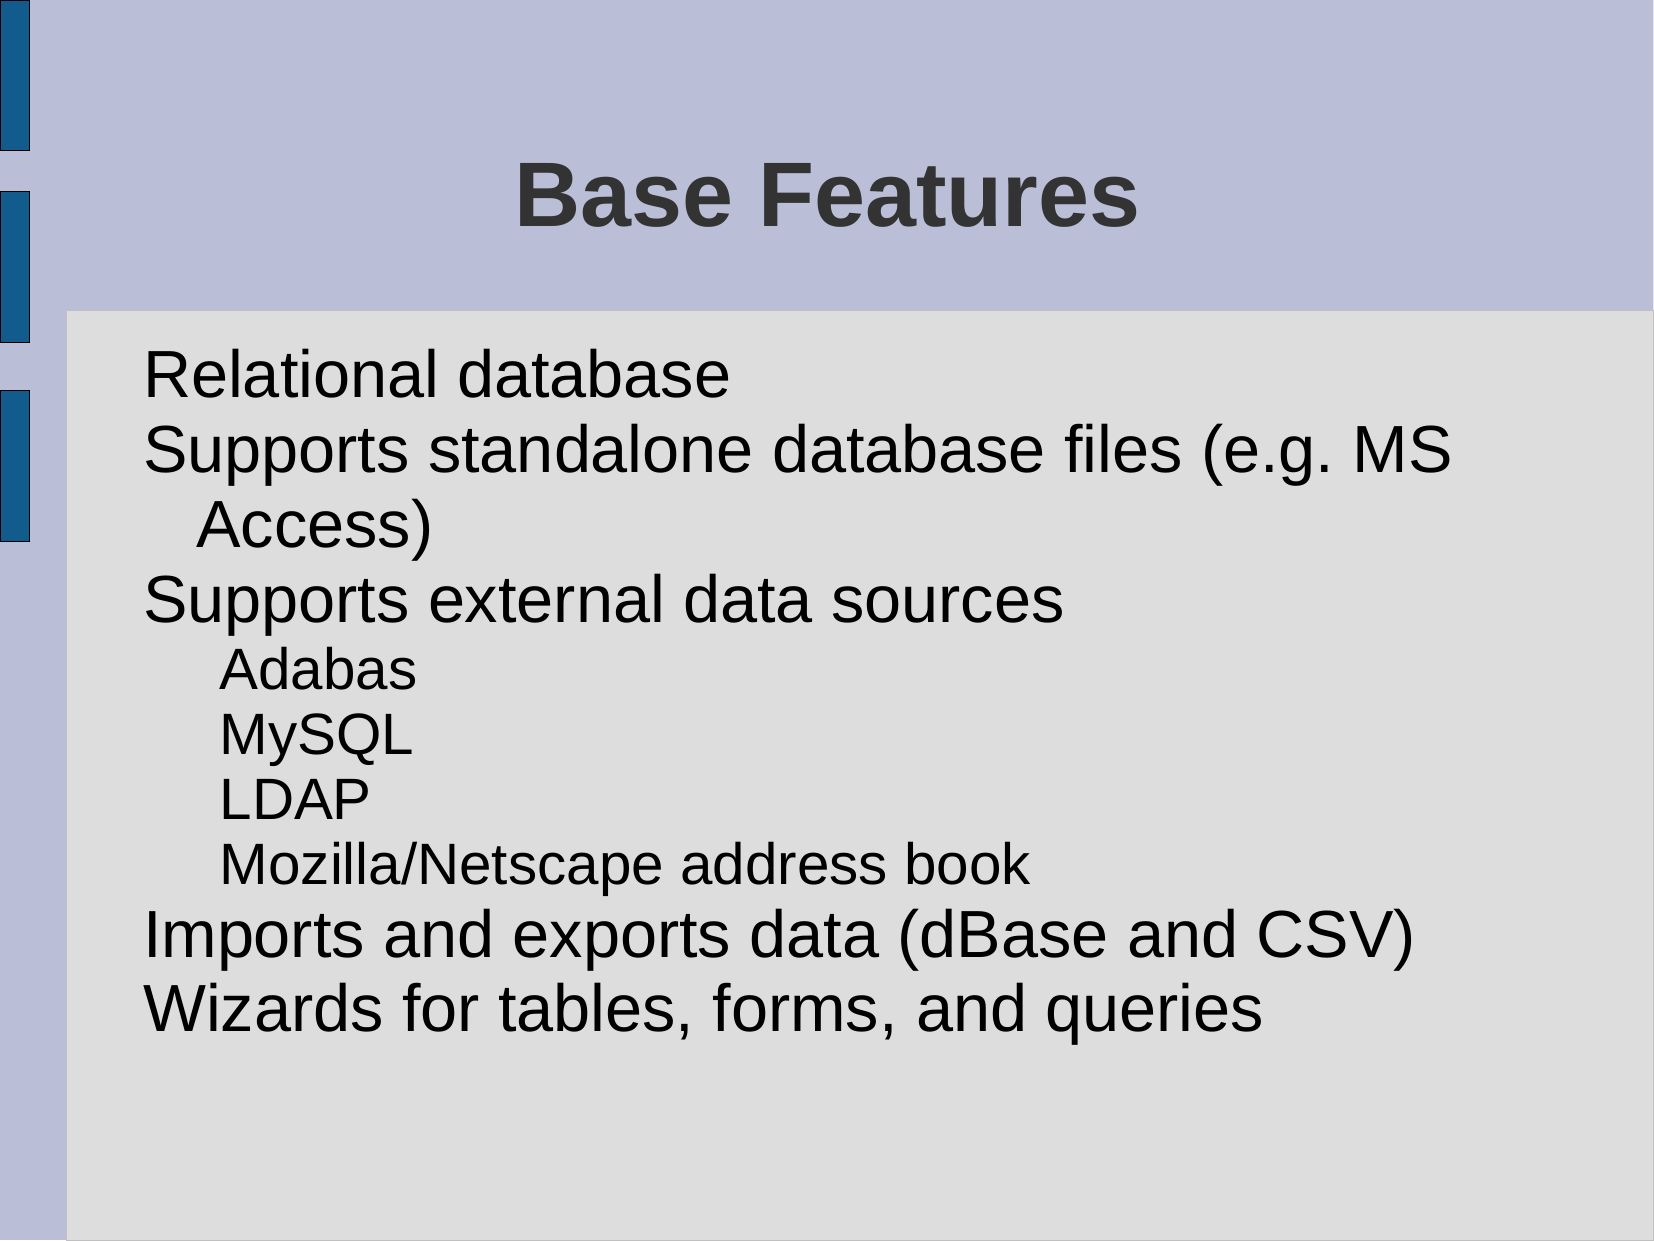

# Base Features
Relational database
Supports standalone database files (e.g. MS Access)
Supports external data sources
Adabas
MySQL
LDAP
Mozilla/Netscape address book
Imports and exports data (dBase and CSV)
Wizards for tables, forms, and queries